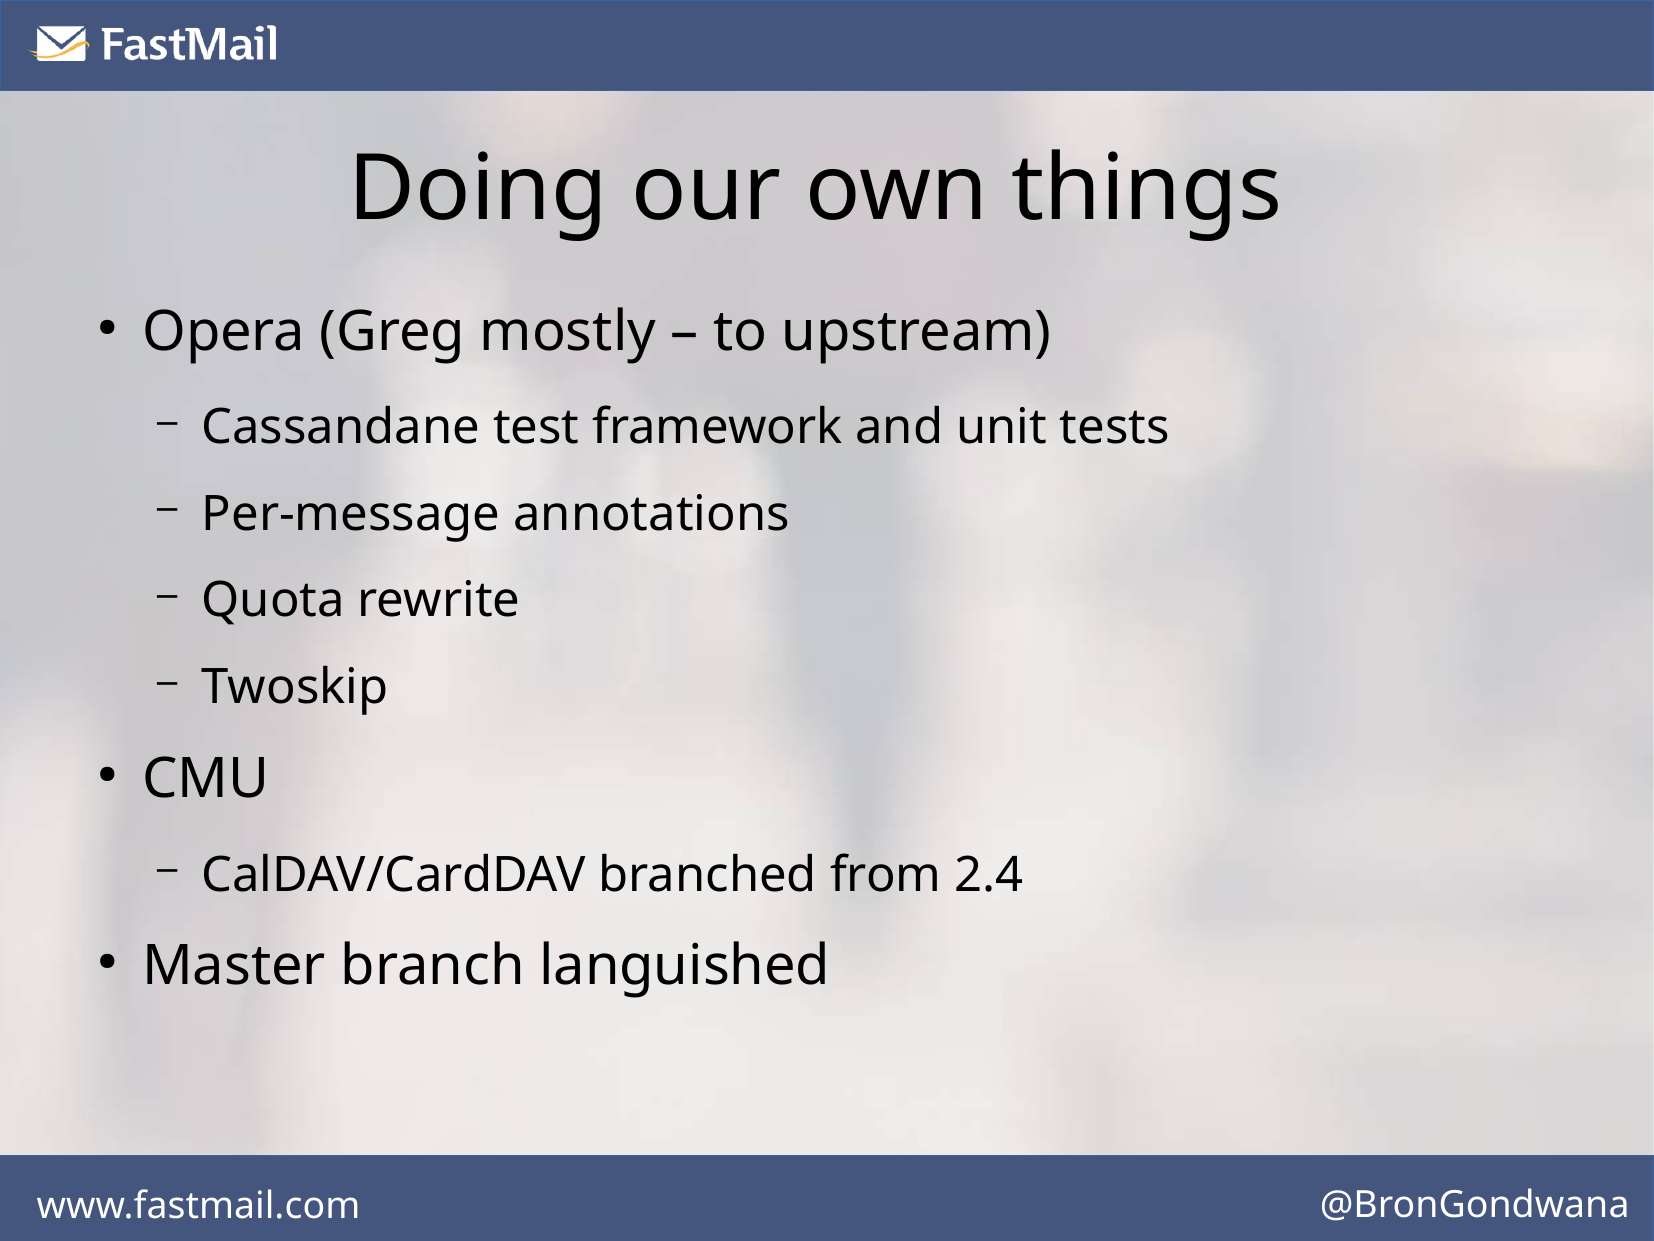

# Doing our own things
Opera (Greg mostly – to upstream)
Cassandane test framework and unit tests
Per-message annotations
Quota rewrite
Twoskip
CMU
CalDAV/CardDAV branched from 2.4
Master branch languished